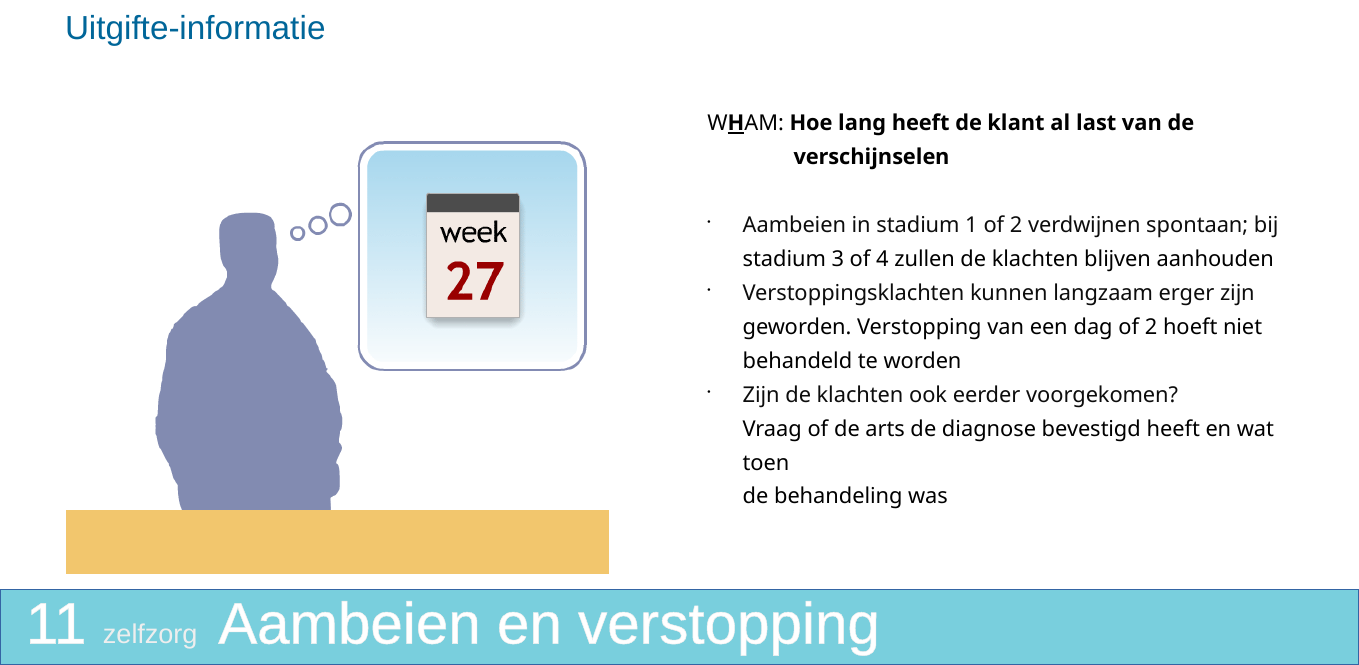

Uitgifte-informatie
WHAM: Hoe lang heeft de klant al last van de
 verschijnselen
Aambeien in stadium 1 of 2 verdwijnen spontaan; bij
stadium 3 of 4 zullen de klachten blijven aanhouden
Verstoppingsklachten kunnen langzaam erger zijn geworden. Verstopping van een dag of 2 hoeft niet behandeld te worden
Zijn de klachten ook eerder voorgekomen?
Vraag of de arts de diagnose bevestigd heeft en wat toen
de behandeling was
# 11 zelfzorg Aambeien en verstopping
september 2020